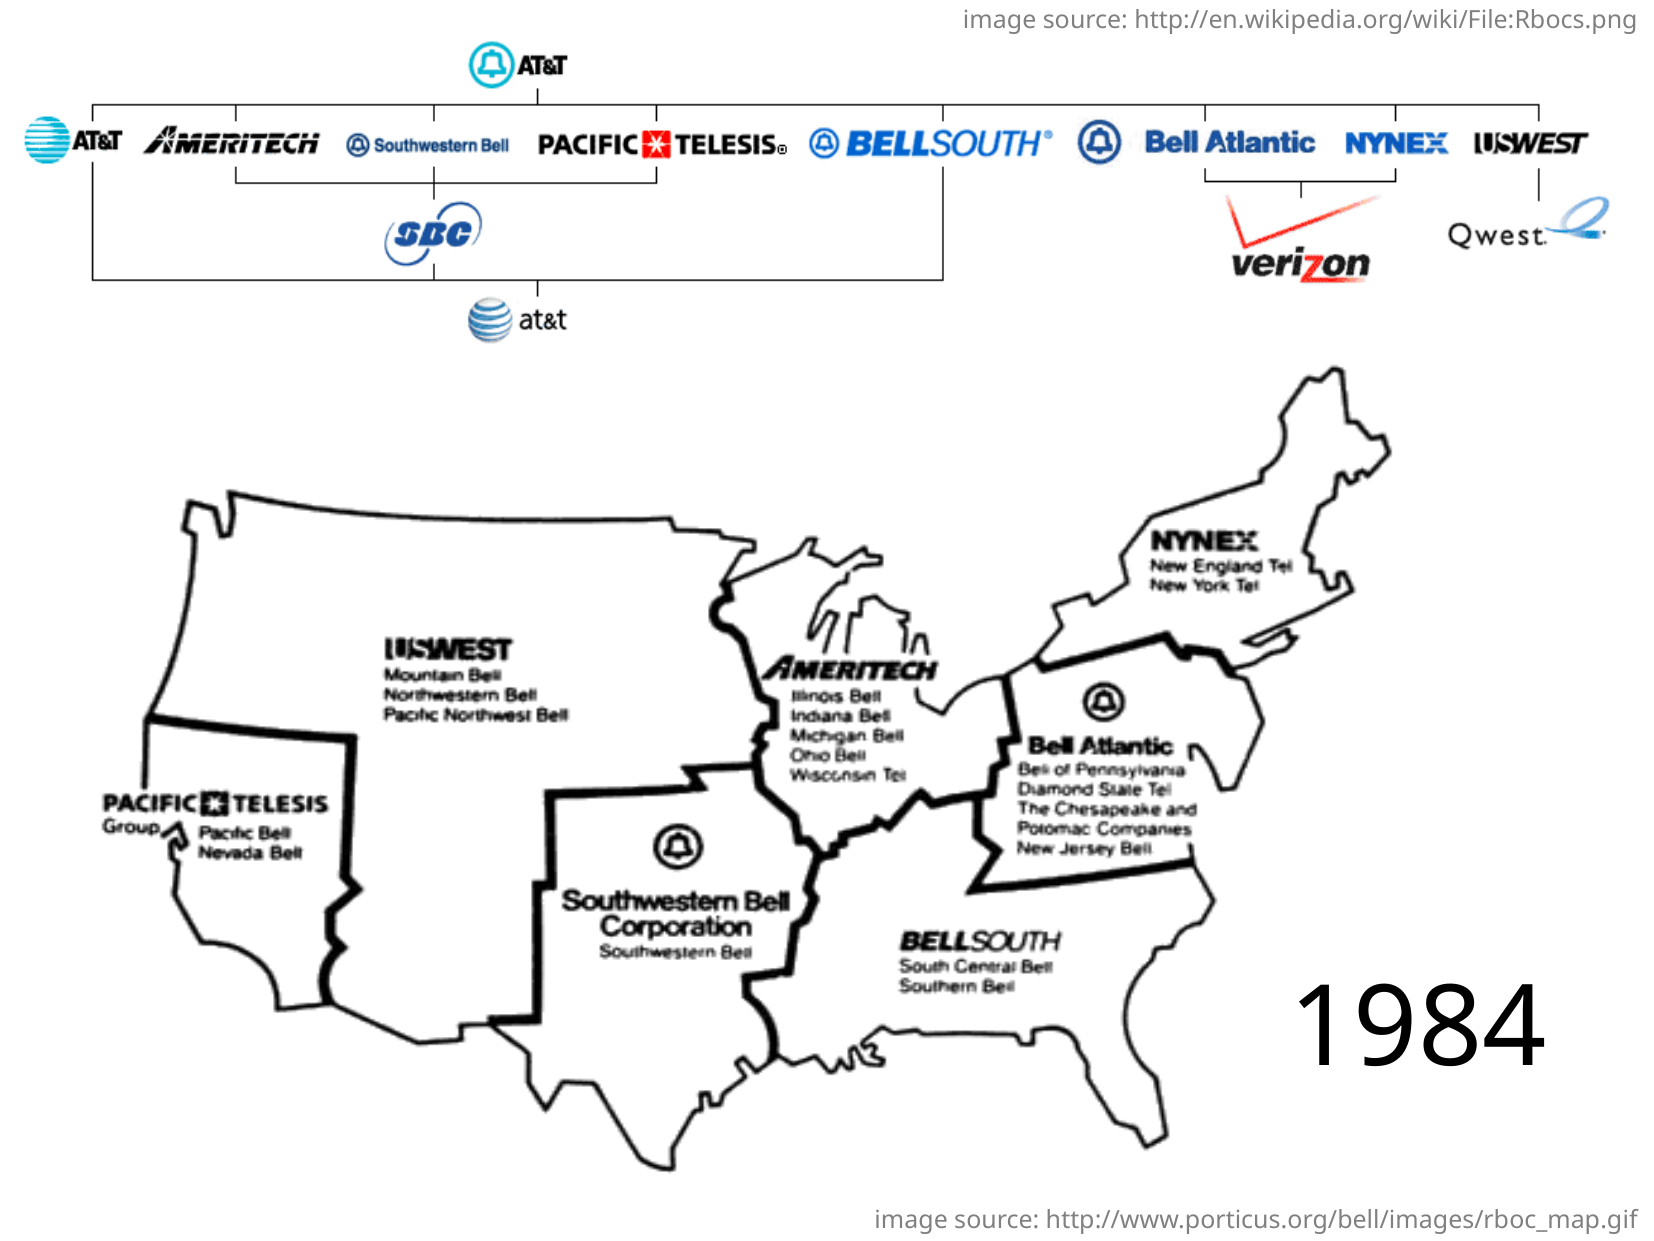

image source: http://en.wikipedia.org/wiki/File:Rbocs.png
1984
image source: http://www.porticus.org/bell/images/rboc_map.gif